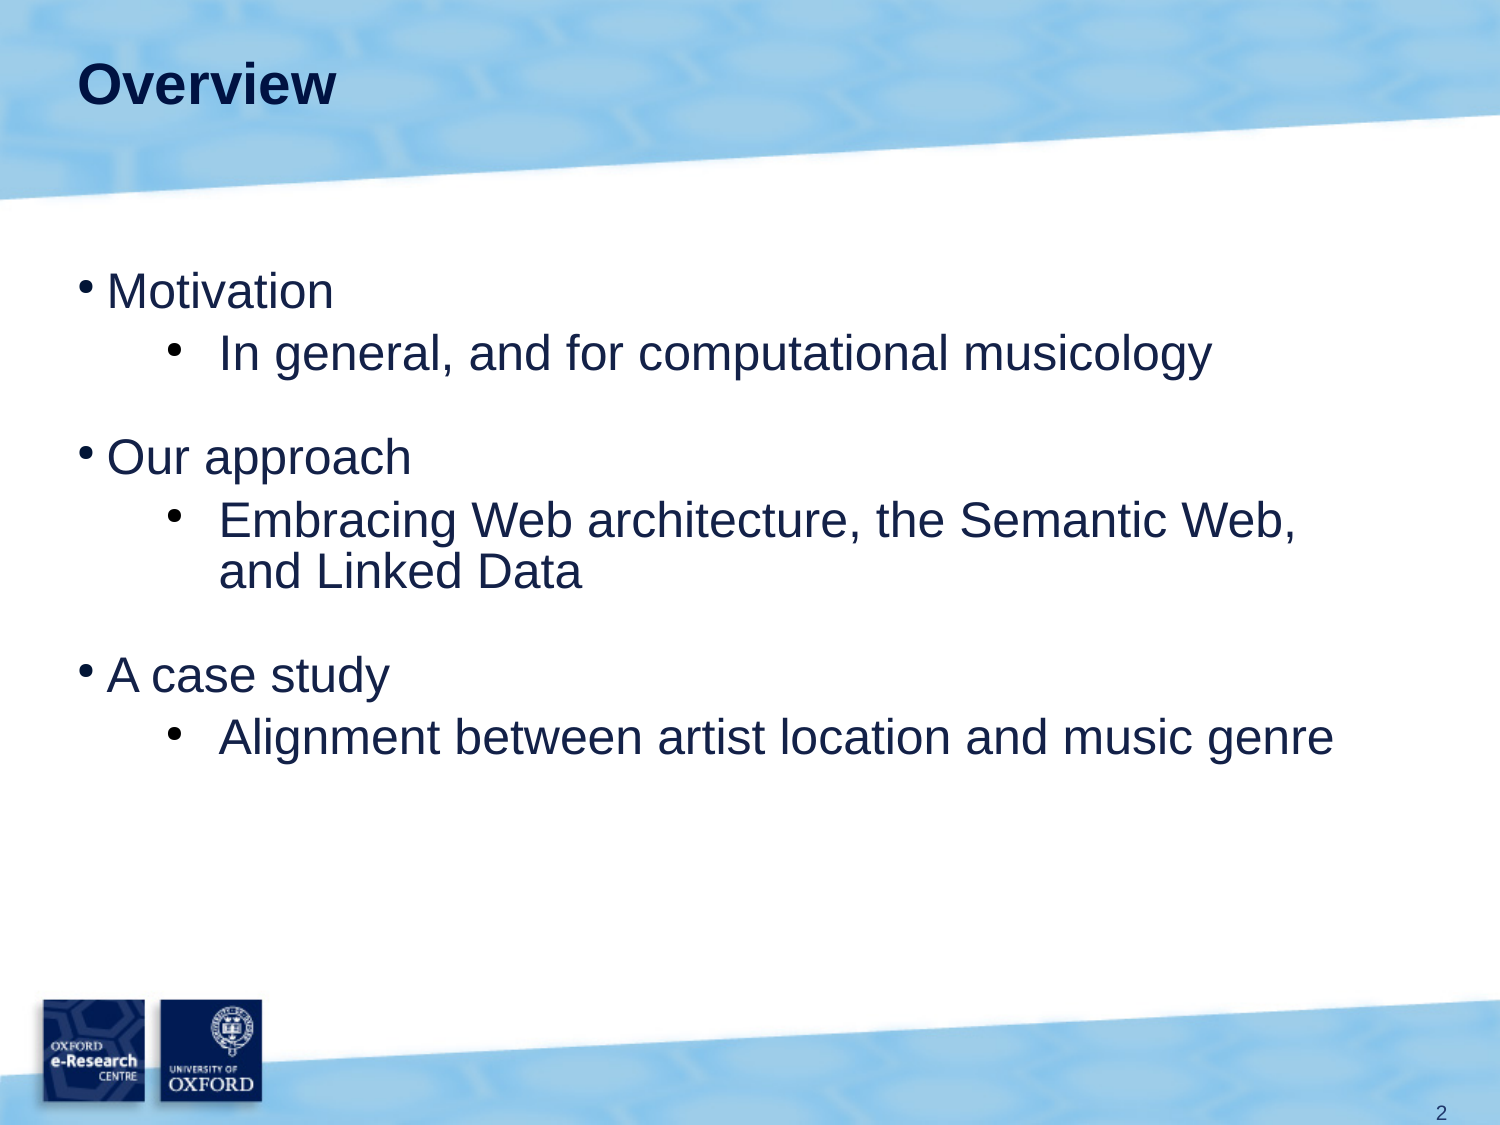

# Overview
Motivation
In general, and for computational musicology
Our approach
Embracing Web architecture, the Semantic Web, and Linked Data
A case study
Alignment between artist location and music genre